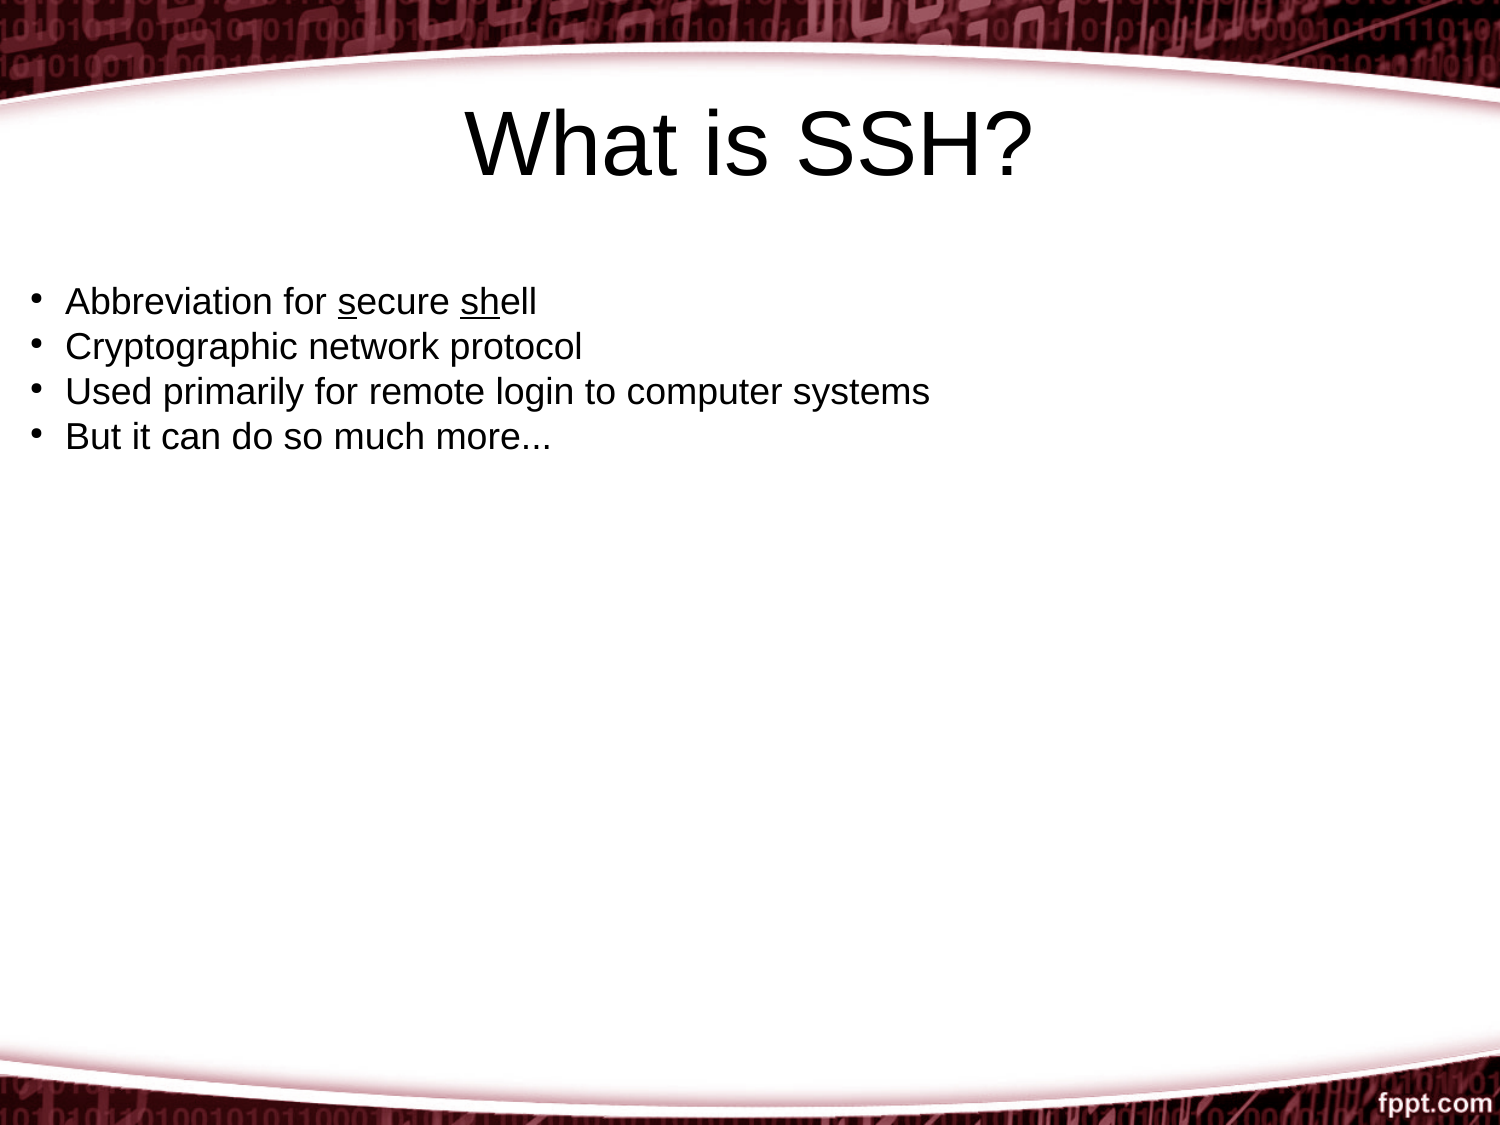

# What is SSH?
Abbreviation for secure shell
Cryptographic network protocol
Used primarily for remote login to computer systems
But it can do so much more...